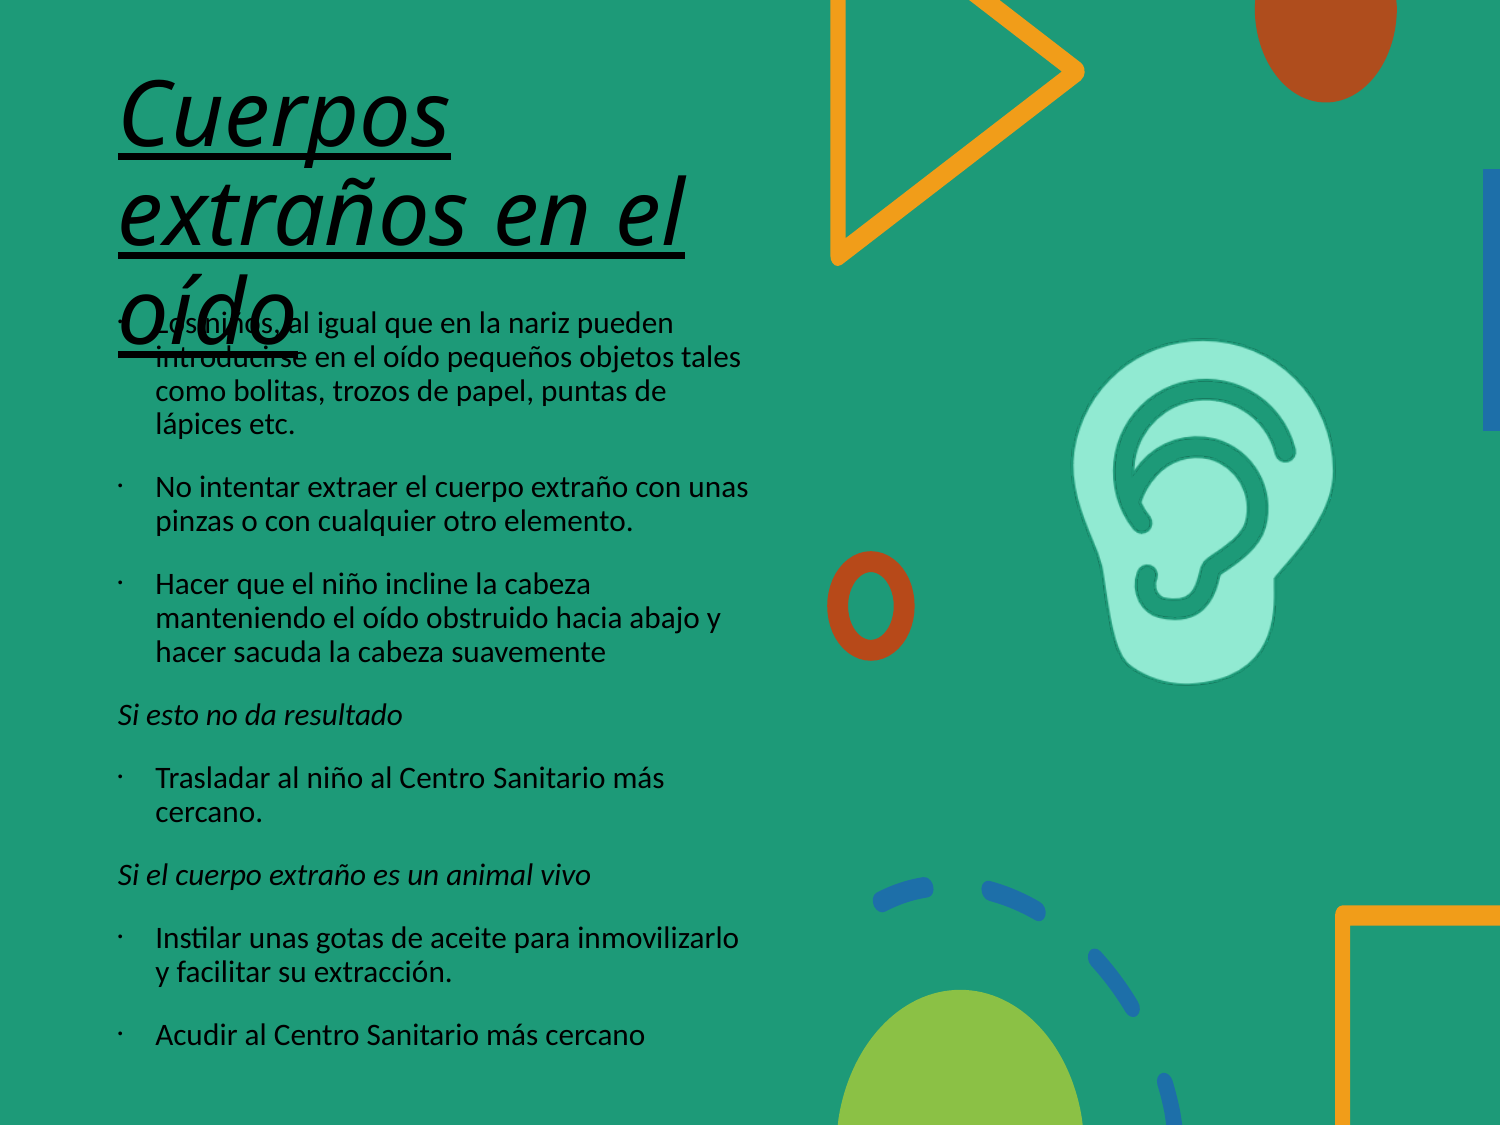

# Cuerpos extraños en el oído
Los niños, al igual que en la nariz pueden introducirse en el oído pequeños objetos tales como bolitas, trozos de papel, puntas de lápices etc.
No intentar extraer el cuerpo extraño con unas pinzas o con cualquier otro elemento.
Hacer que el niño incline la cabeza manteniendo el oído obstruido hacia abajo y hacer sacuda la cabeza suavemente
Si esto no da resultado
Trasladar al niño al Centro Sanitario más cercano.
Si el cuerpo extraño es un animal vivo
Instilar unas gotas de aceite para inmovilizarlo y facilitar su extracción.
Acudir al Centro Sanitario más cercano